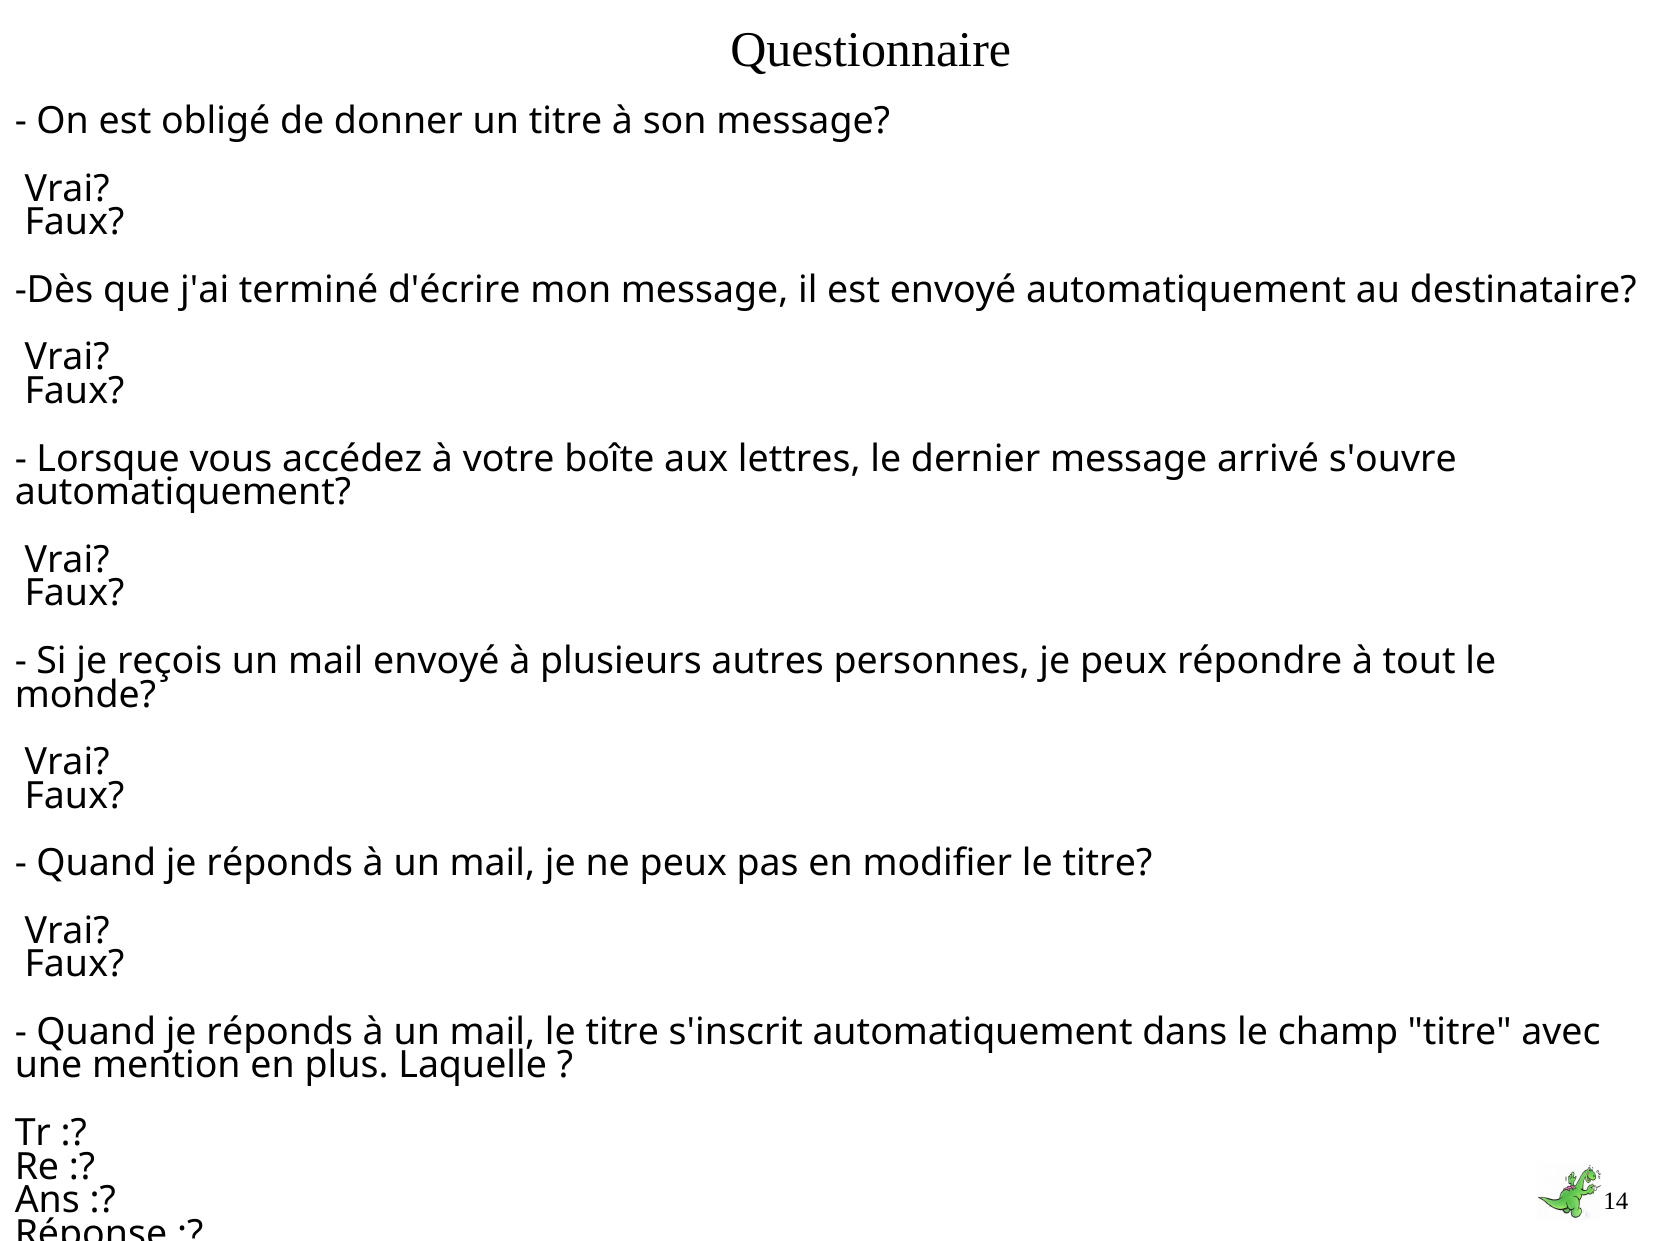

Questionnaire
- On est obligé de donner un titre à son message?
 Vrai?
 Faux?
-Dès que j'ai terminé d'écrire mon message, il est envoyé automatiquement au destinataire?
 Vrai?
 Faux?
- Lorsque vous accédez à votre boîte aux lettres, le dernier message arrivé s'ouvre automatiquement?
 Vrai?
 Faux?
- Si je reçois un mail envoyé à plusieurs autres personnes, je peux répondre à tout le monde?
 Vrai?
 Faux?
- Quand je réponds à un mail, je ne peux pas en modifier le titre?
 Vrai?
 Faux?
- Quand je réponds à un mail, le titre s'inscrit automatiquement dans le champ "titre" avec une mention en plus. Laquelle ?
Tr :?
Re :?
Ans :?
Réponse :?
14